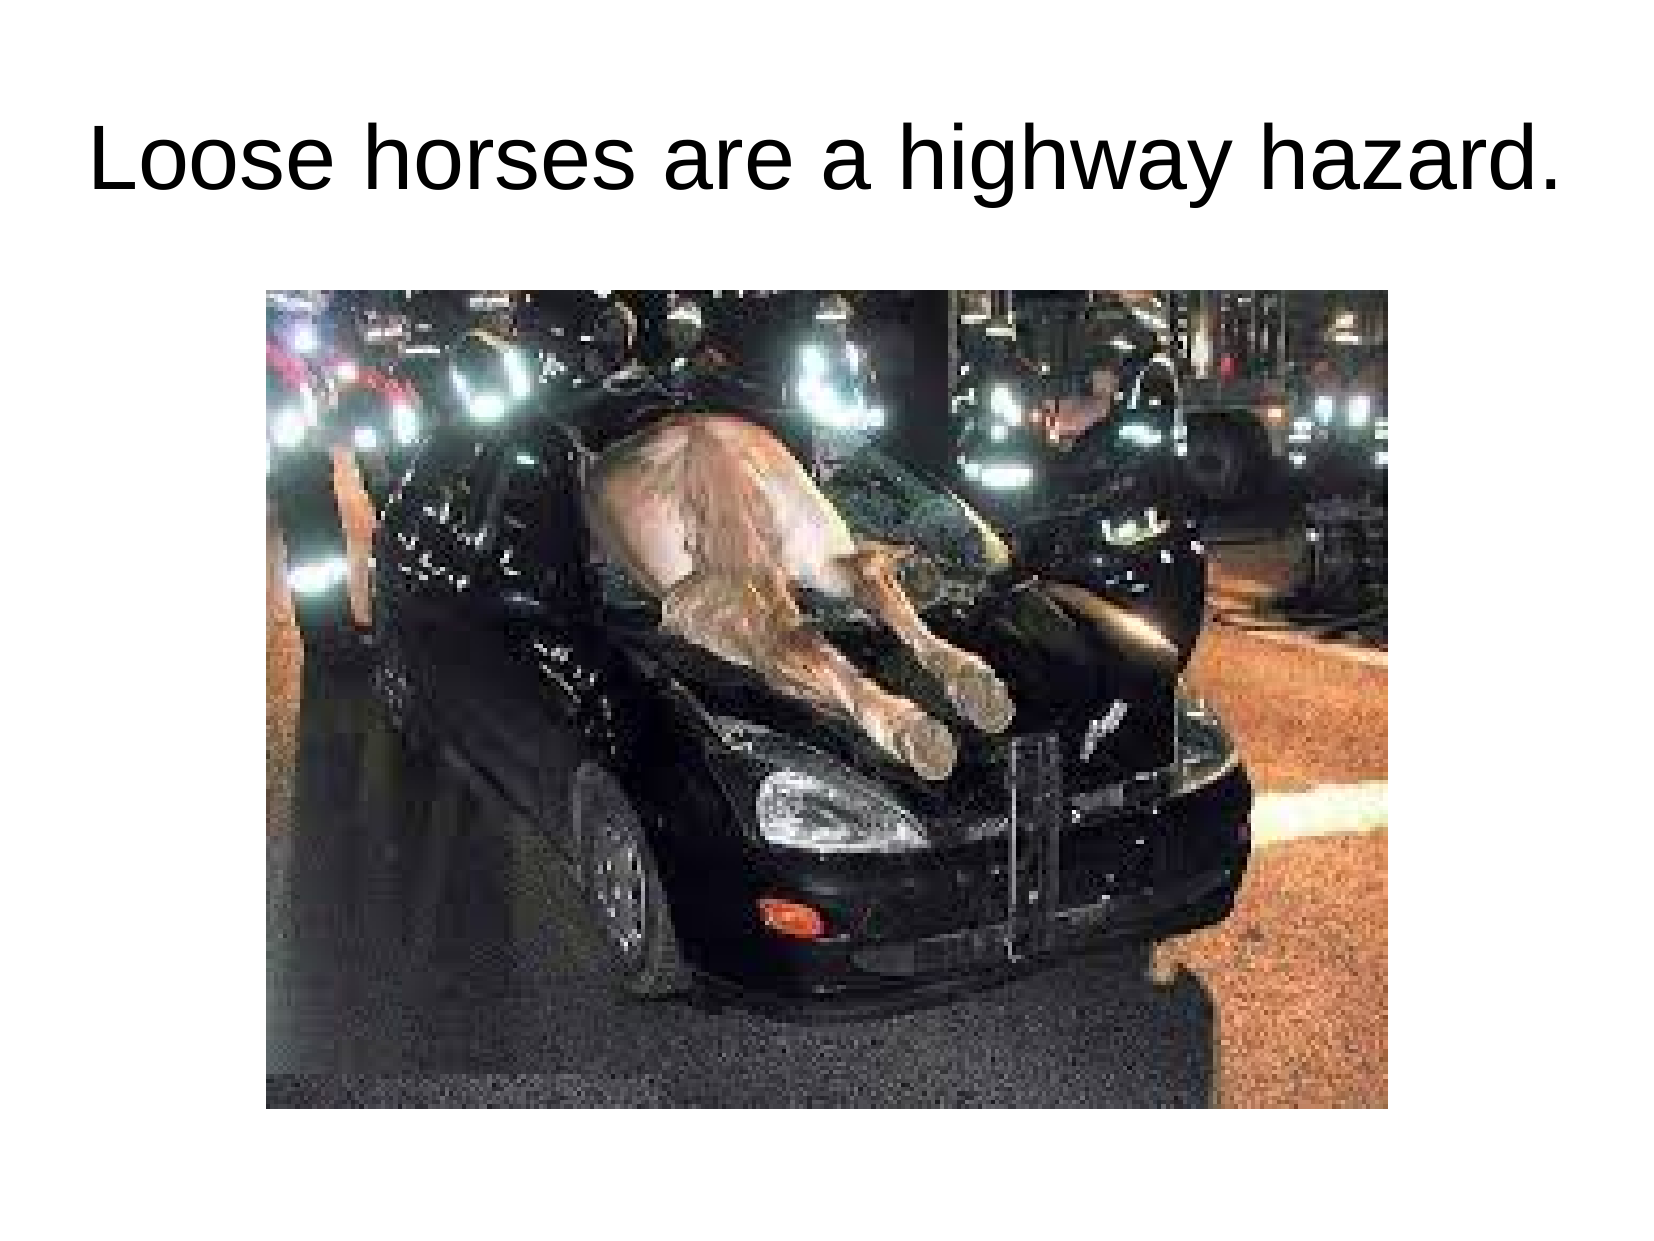

# Loose horses are a highway hazard.